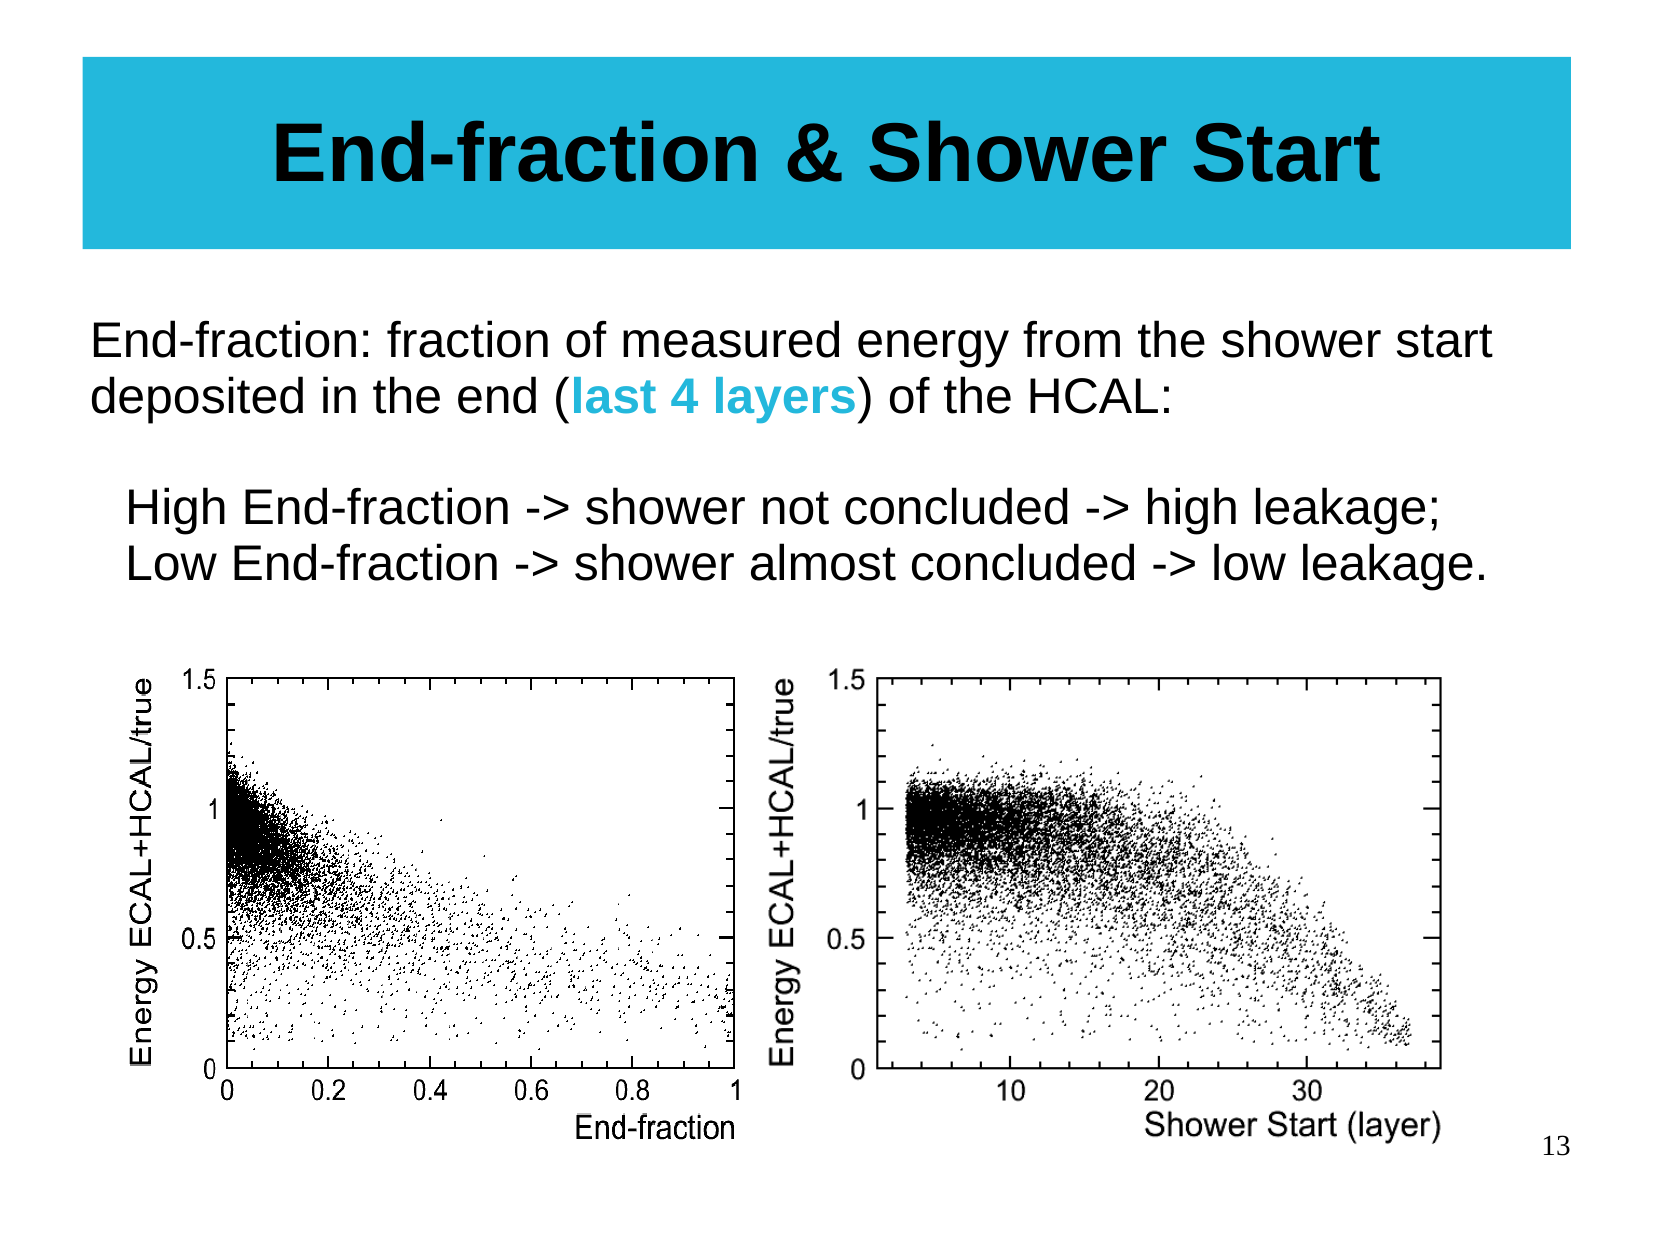

# End-fraction & Shower Start
End-fraction: fraction of measured energy from the shower start deposited in the end (last 4 layers) of the HCAL:
High End-fraction -> shower not concluded -> high leakage;
Low End-fraction -> shower almost concluded -> low leakage.
13